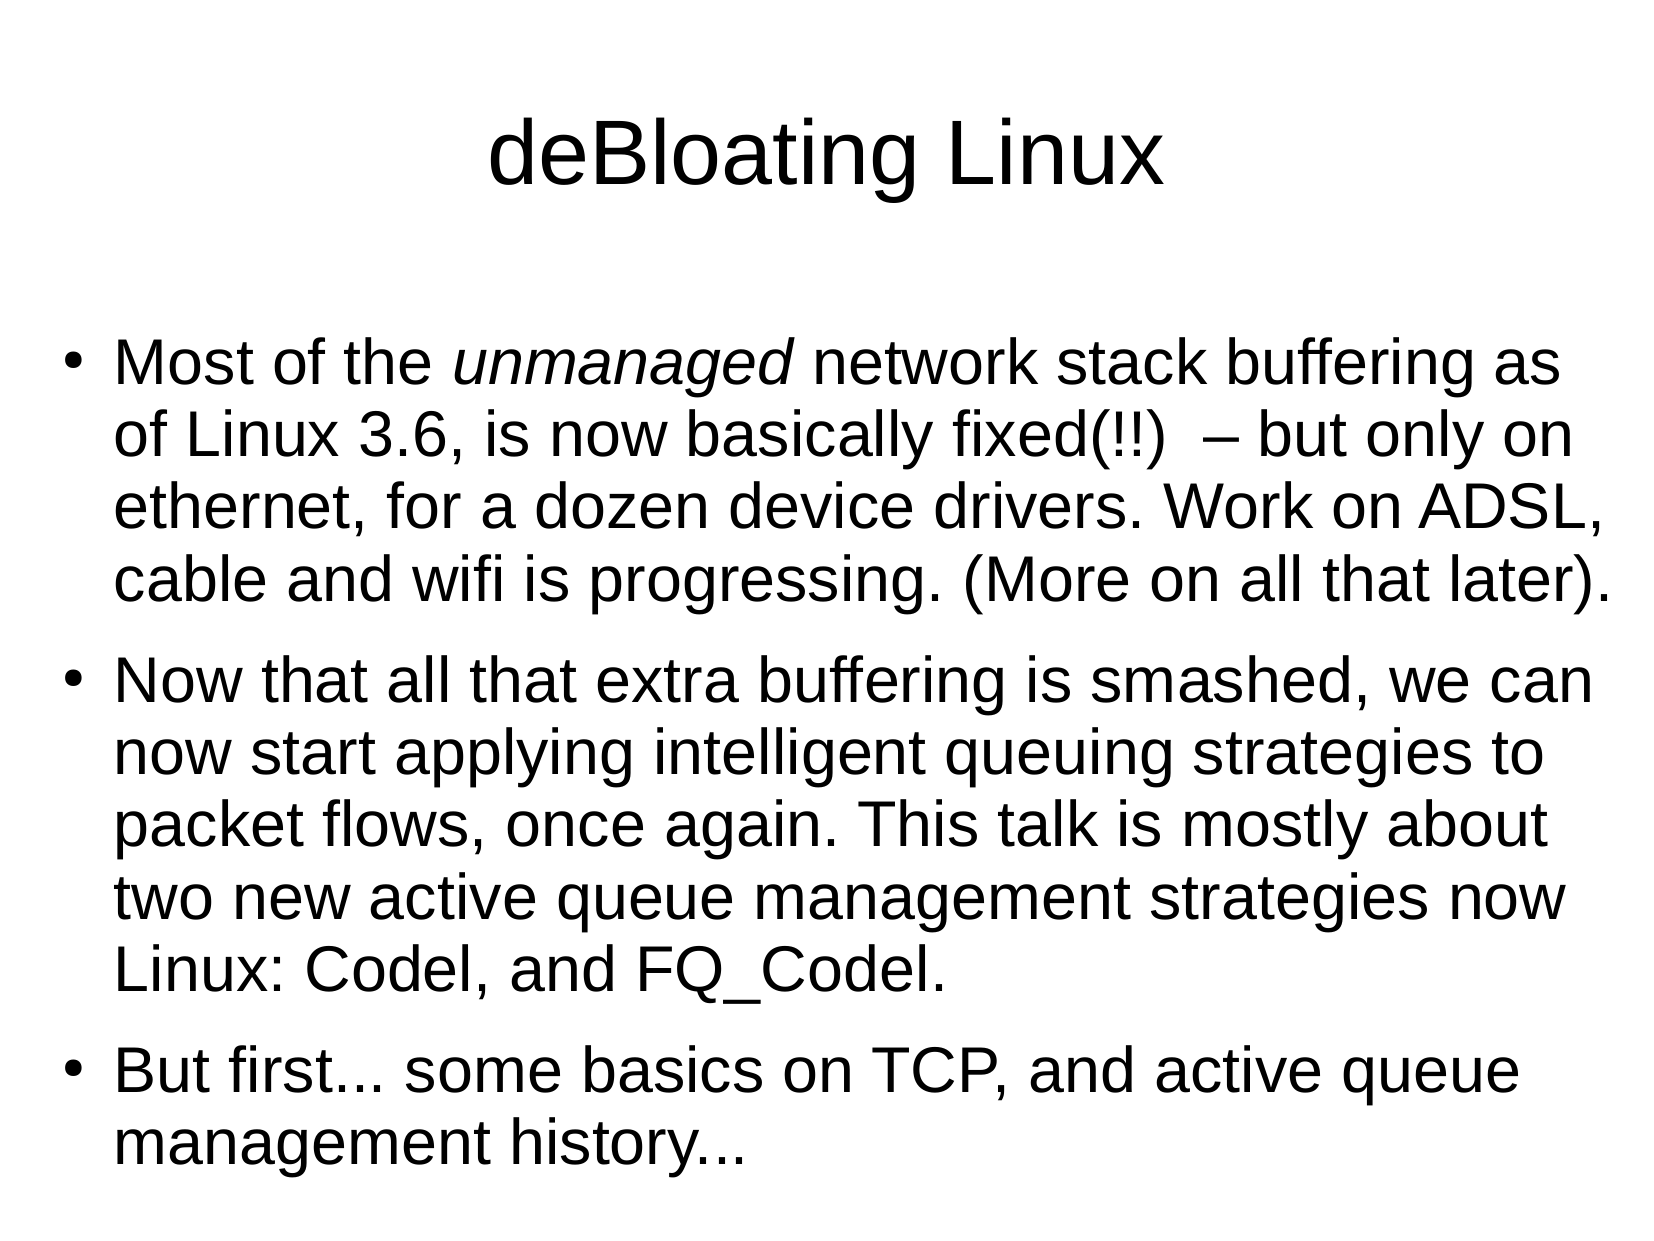

# deBloating Linux
Most of the unmanaged network stack buffering as of Linux 3.6, is now basically fixed(!!) – but only on ethernet, for a dozen device drivers. Work on ADSL, cable and wifi is progressing. (More on all that later).
Now that all that extra buffering is smashed, we can now start applying intelligent queuing strategies to packet flows, once again. This talk is mostly about two new active queue management strategies now Linux: Codel, and FQ_Codel.
But first... some basics on TCP, and active queue management history...